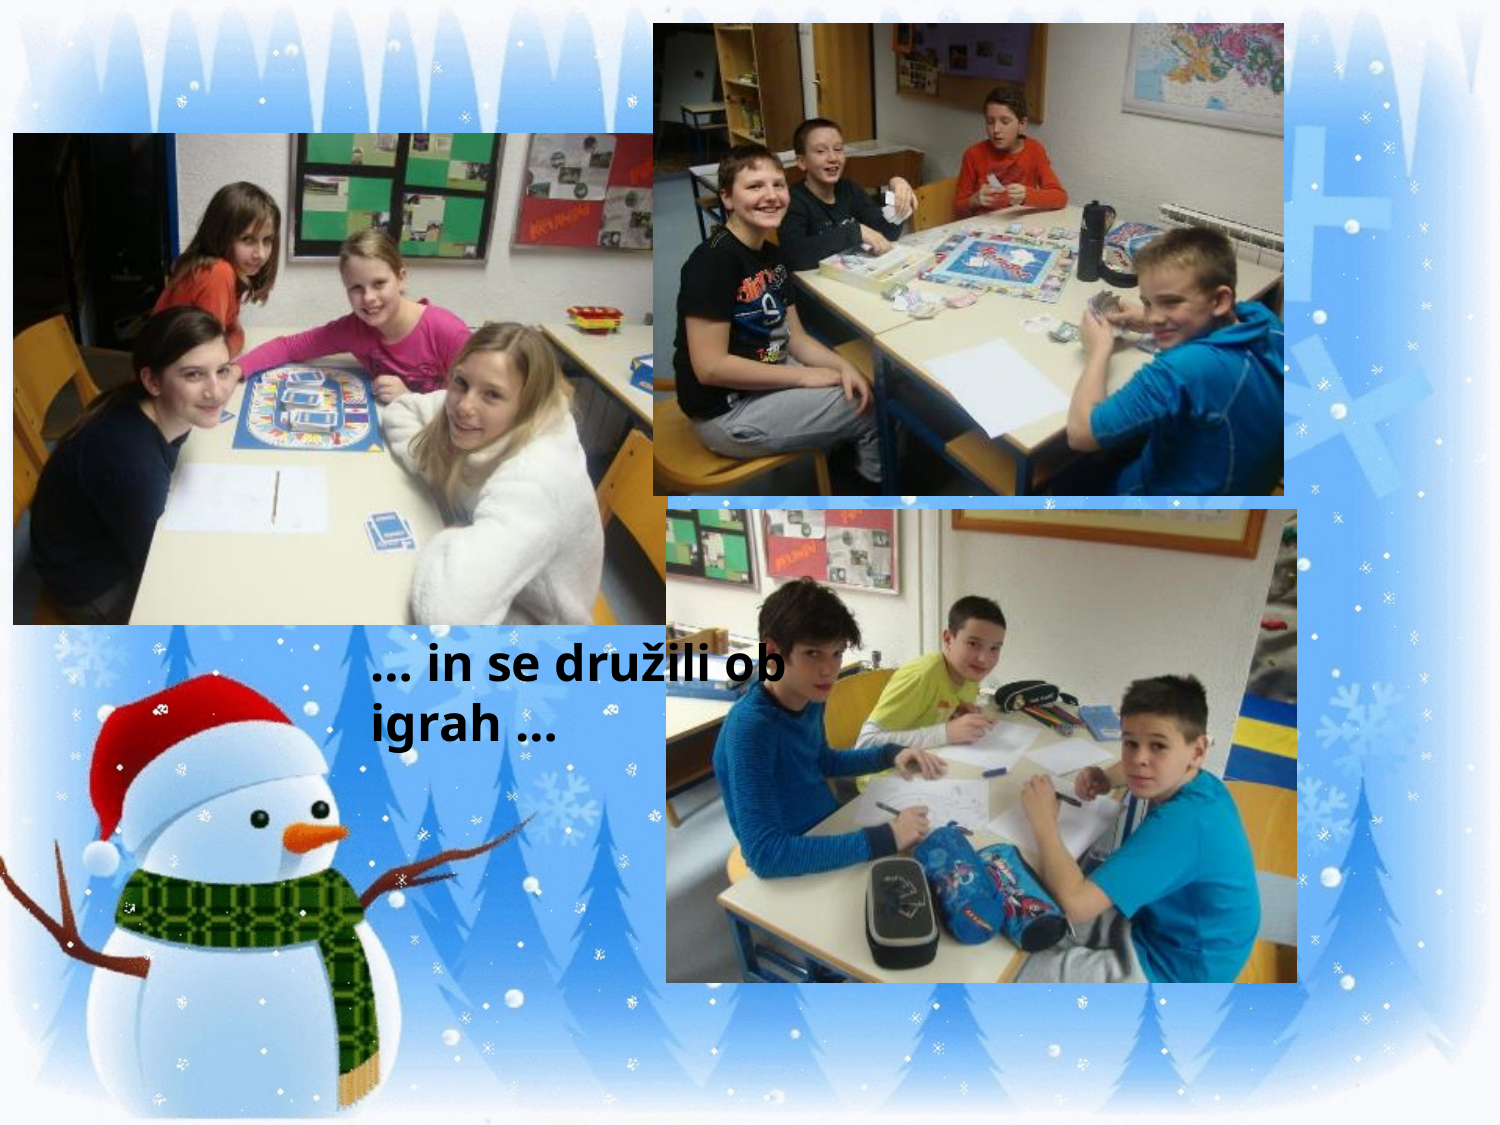

… in se družili ob
igrah …